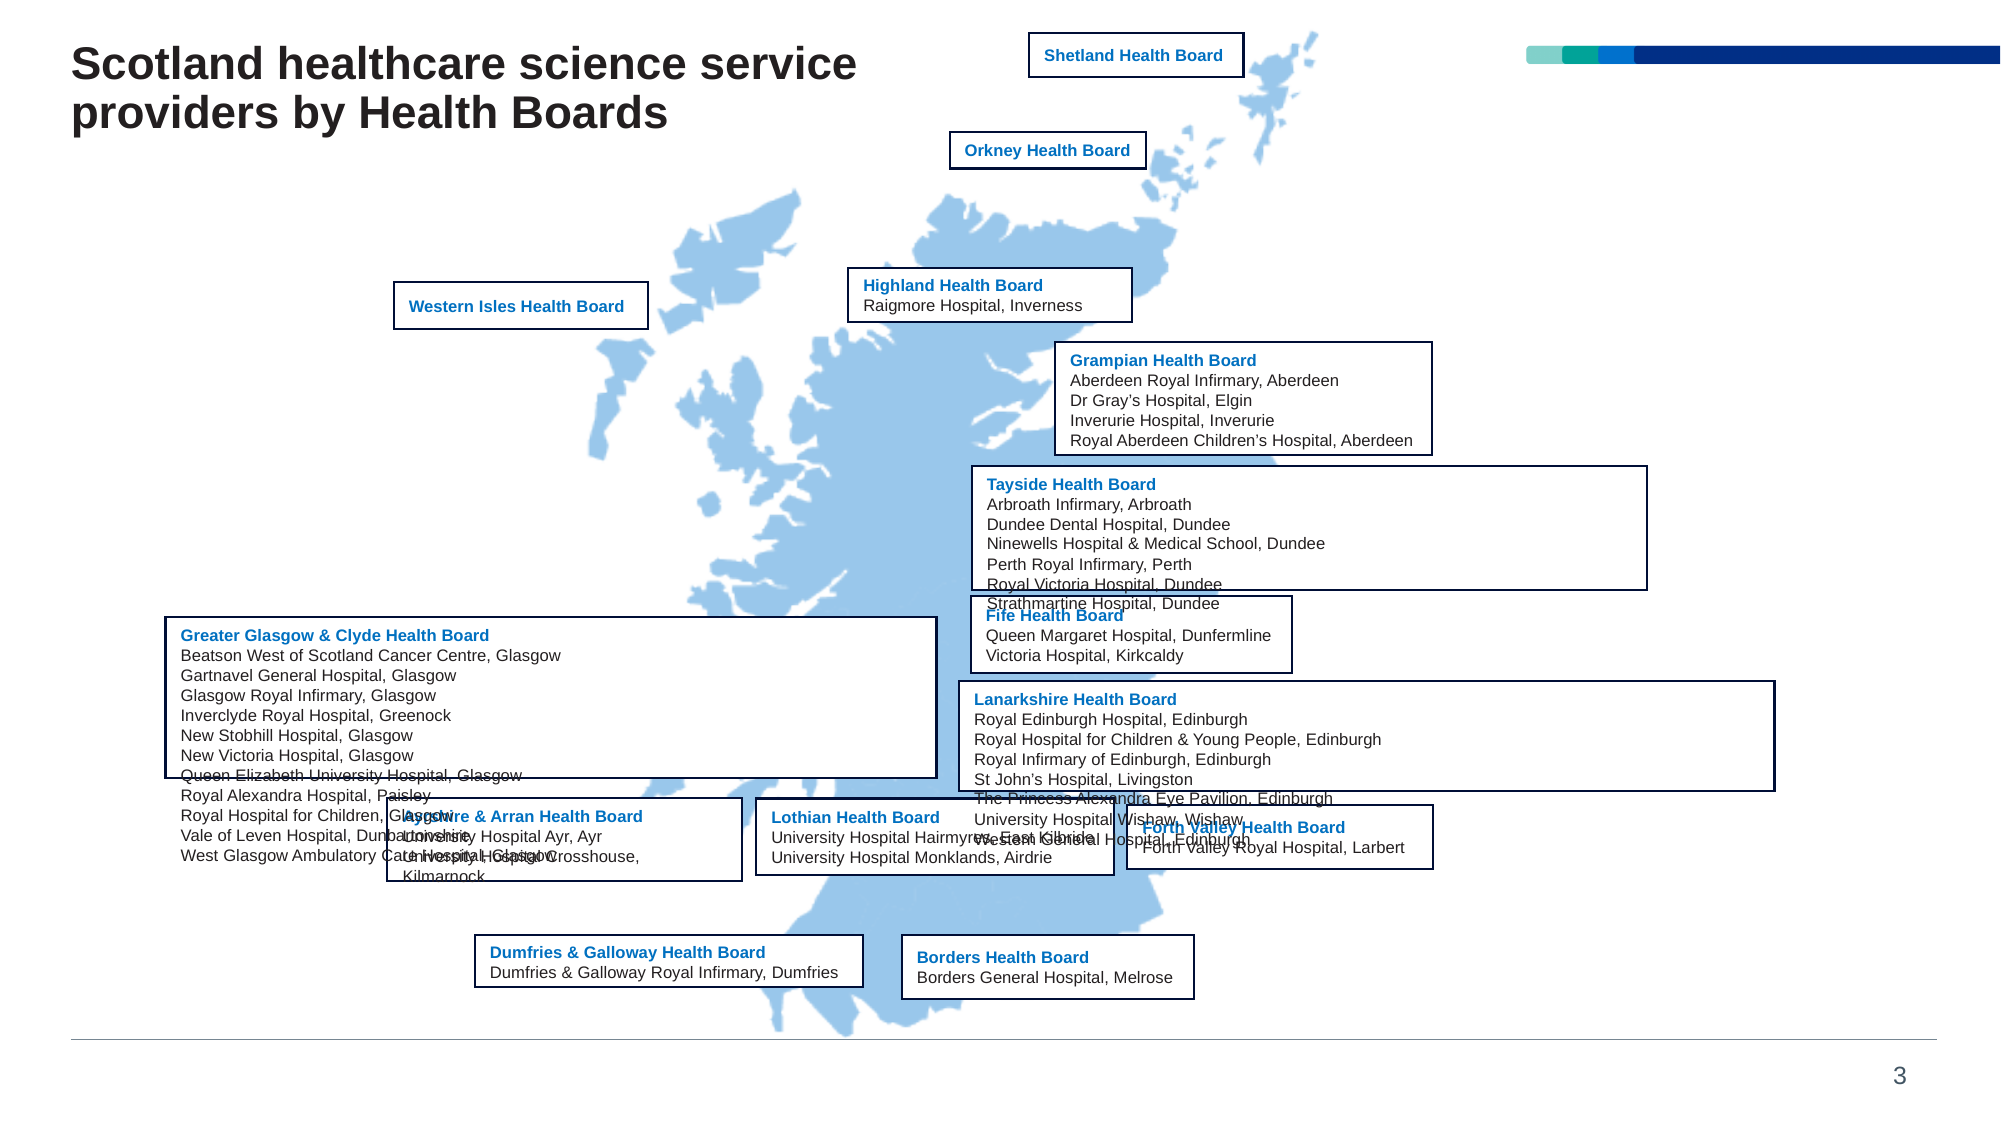

# Scotland healthcare science service providers by Health Boards
Shetland Health Board
Orkney Health Board
Highland Health Board
Raigmore Hospital, Inverness
Western Isles Health Board
Grampian Health Board
Aberdeen Royal Infirmary, Aberdeen
Dr Gray’s Hospital, Elgin
Inverurie Hospital, Inverurie
Royal Aberdeen Children’s Hospital, Aberdeen
Tayside Health Board
Arbroath Infirmary, Arbroath
Dundee Dental Hospital, Dundee
Ninewells Hospital & Medical School, Dundee
Perth Royal Infirmary, Perth
Royal Victoria Hospital, Dundee
Strathmartine Hospital, Dundee
Fife Health Board
Queen Margaret Hospital, Dunfermline
Victoria Hospital, Kirkcaldy
Greater Glasgow & Clyde Health Board
Beatson West of Scotland Cancer Centre, Glasgow
Gartnavel General Hospital, Glasgow
Glasgow Royal Infirmary, Glasgow
Inverclyde Royal Hospital, Greenock
New Stobhill Hospital, Glasgow
New Victoria Hospital, Glasgow
Queen Elizabeth University Hospital, Glasgow
Royal Alexandra Hospital, Paisley
Royal Hospital for Children, Glasgow
Vale of Leven Hospital, Dunbartonshire
West Glasgow Ambulatory Care Hospital, Glasgow
Lanarkshire Health Board
Royal Edinburgh Hospital, Edinburgh
Royal Hospital for Children & Young People, Edinburgh
Royal Infirmary of Edinburgh, Edinburgh
St John’s Hospital, Livingston
The Princess Alexandra Eye Pavilion, Edinburgh
University Hospital Wishaw, Wishaw
Western General Hospital, Edinburgh
Ayrshire & Arran Health Board
University Hospital Ayr, Ayr
University Hospital Crosshouse, Kilmarnock
Lothian Health Board
University Hospital Hairmyres, East Kilbride
University Hospital Monklands, Airdrie
Forth Valley Health Board
Forth Valley Royal Hospital, Larbert
Dumfries & Galloway Health Board
Dumfries & Galloway Royal Infirmary, Dumfries
Borders Health Board
Borders General Hospital, Melrose